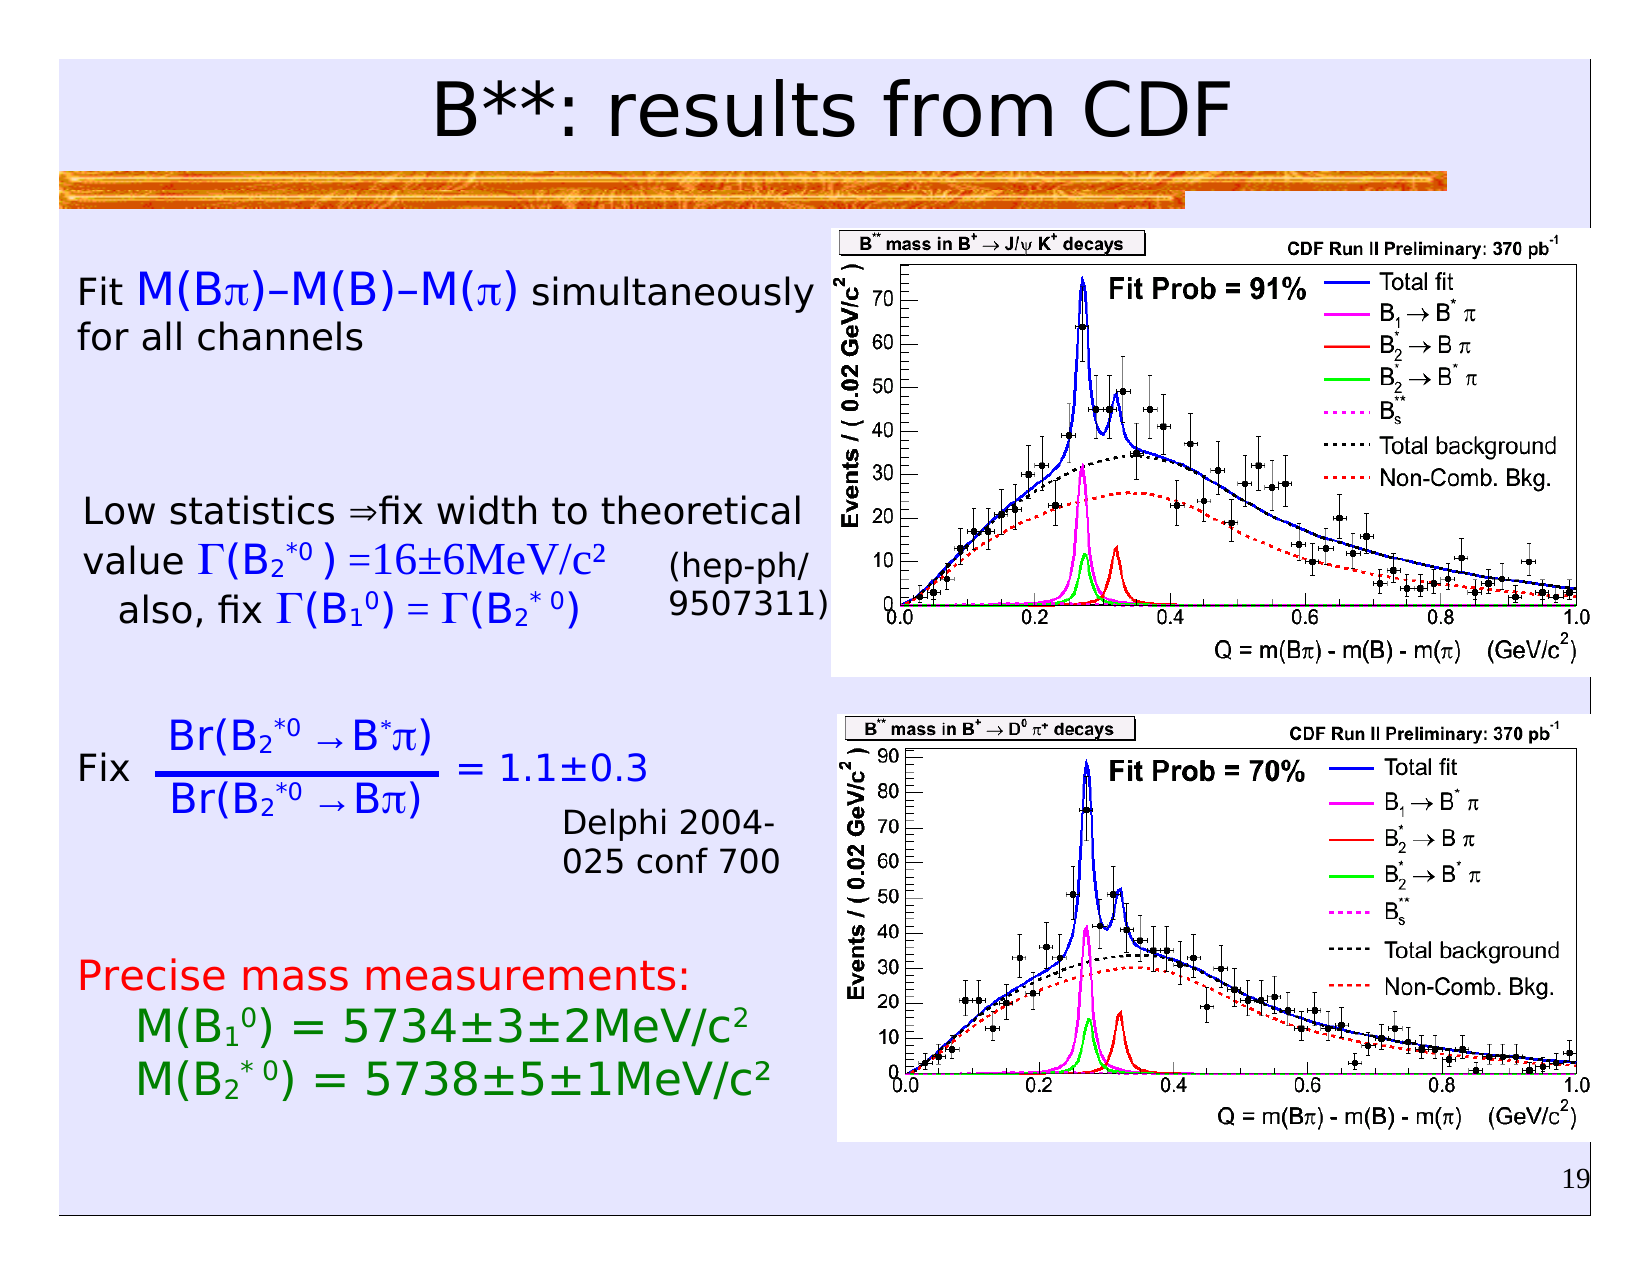

B**: results from CDF
Fit M(Bp)–M(B)–M(p) simultaneously
for all channels
Low statistics Þfix width to theoretical
value G(B2*0 ) =16±6MeV/c²
also, fix G(B10) = G(B2* 0)
(hep-ph/
9507311)
Br(B2*0 →B*p)
Fix = 1.1±0.3
Br(B2*0 →Bp)
Delphi 2004-
025 conf 700
Precise mass measurements:
 M(B10) = 5734±3±2MeV/c2
 M(B2* 0) = 5738±5±1MeV/c²
19